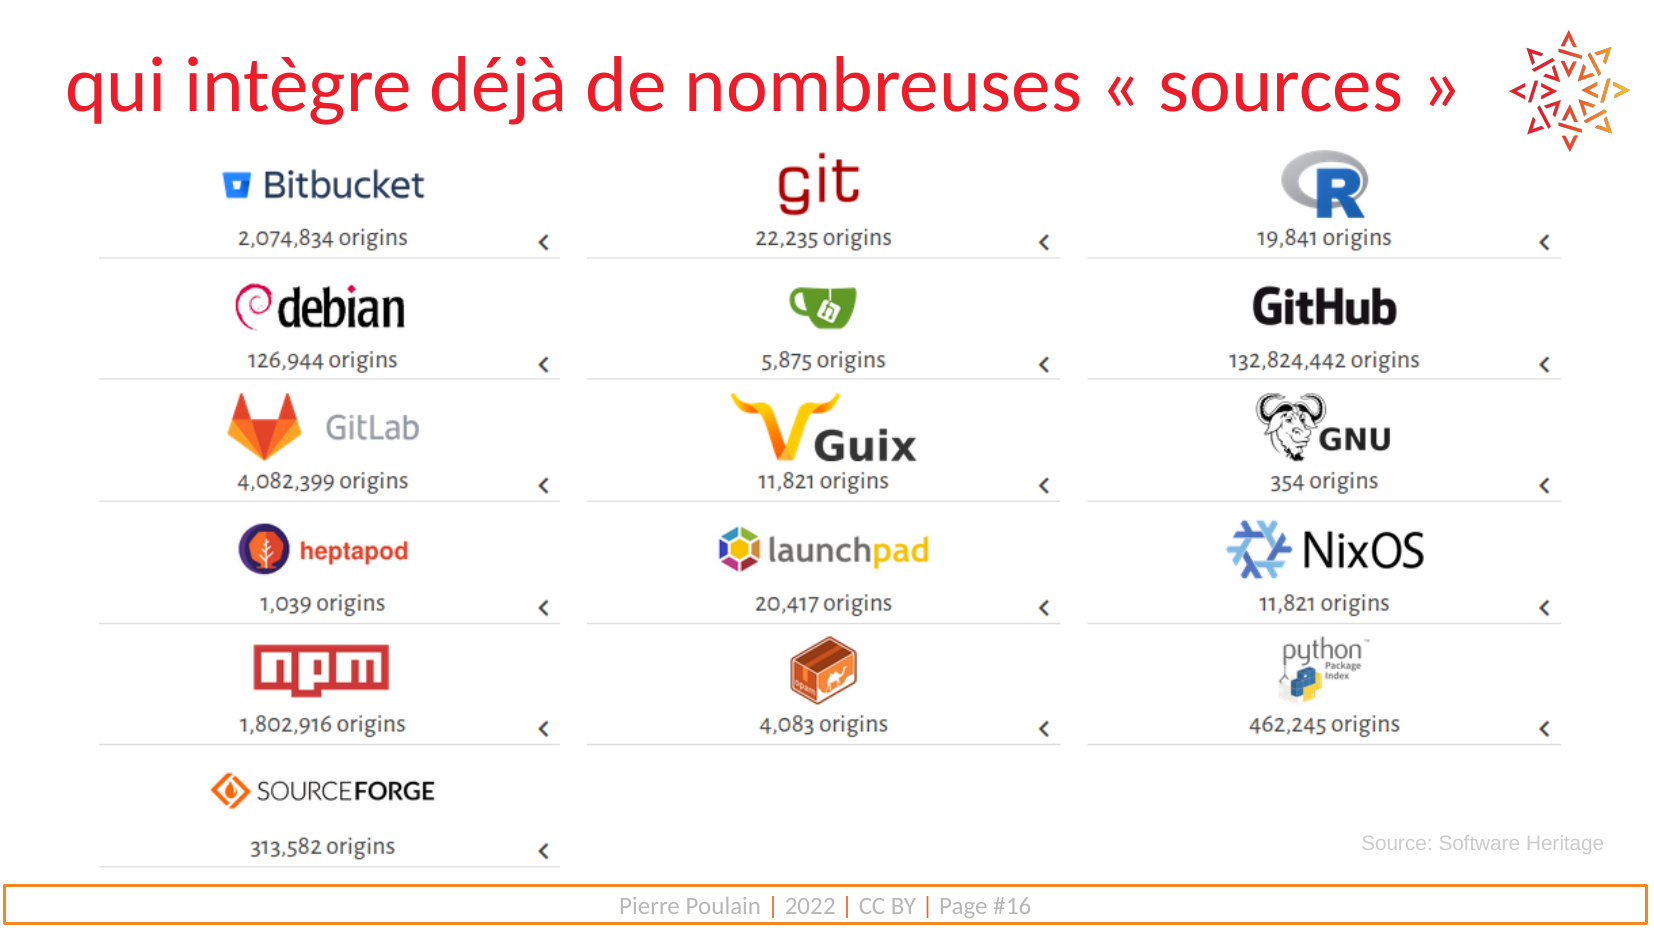

# qui intègre déjà de nombreuses « sources »
Source: Software Heritage